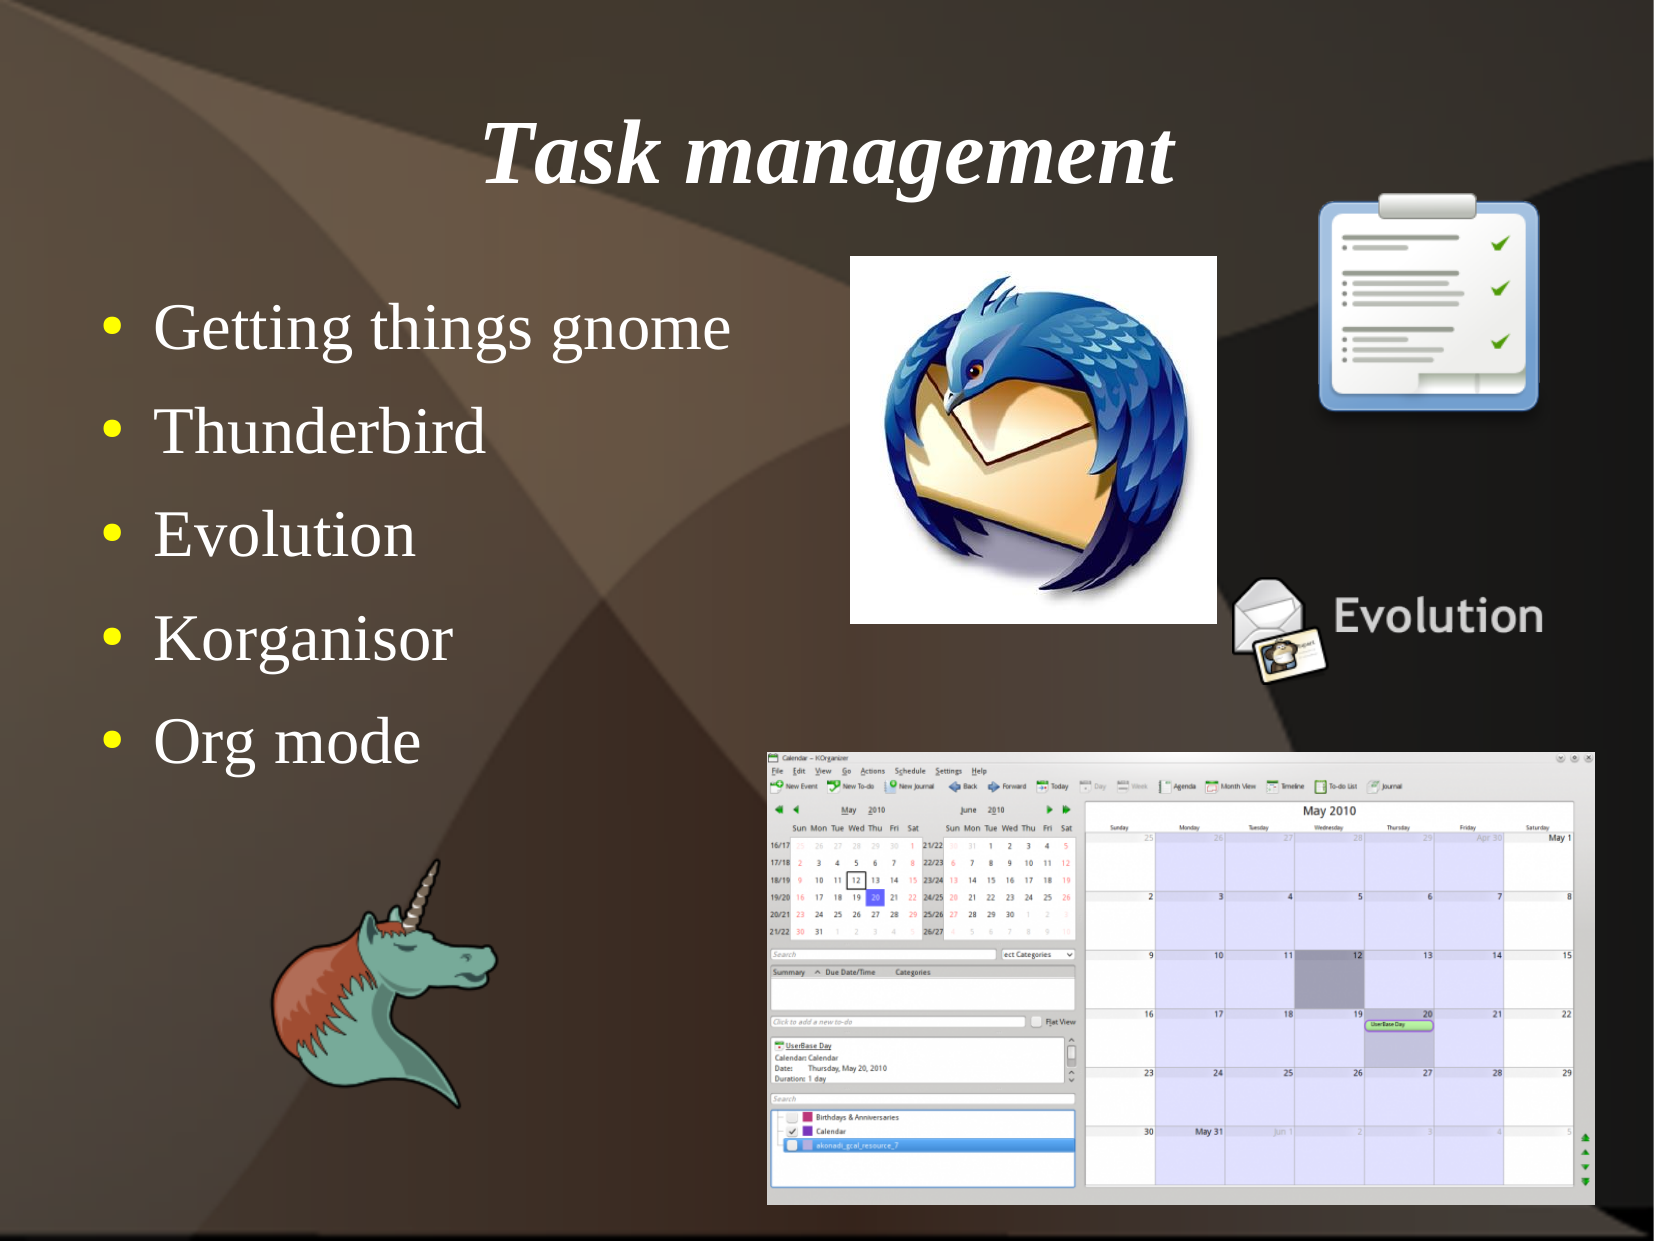

# Task management
Getting things gnome
Thunderbird
Evolution
Korganisor
Org mode